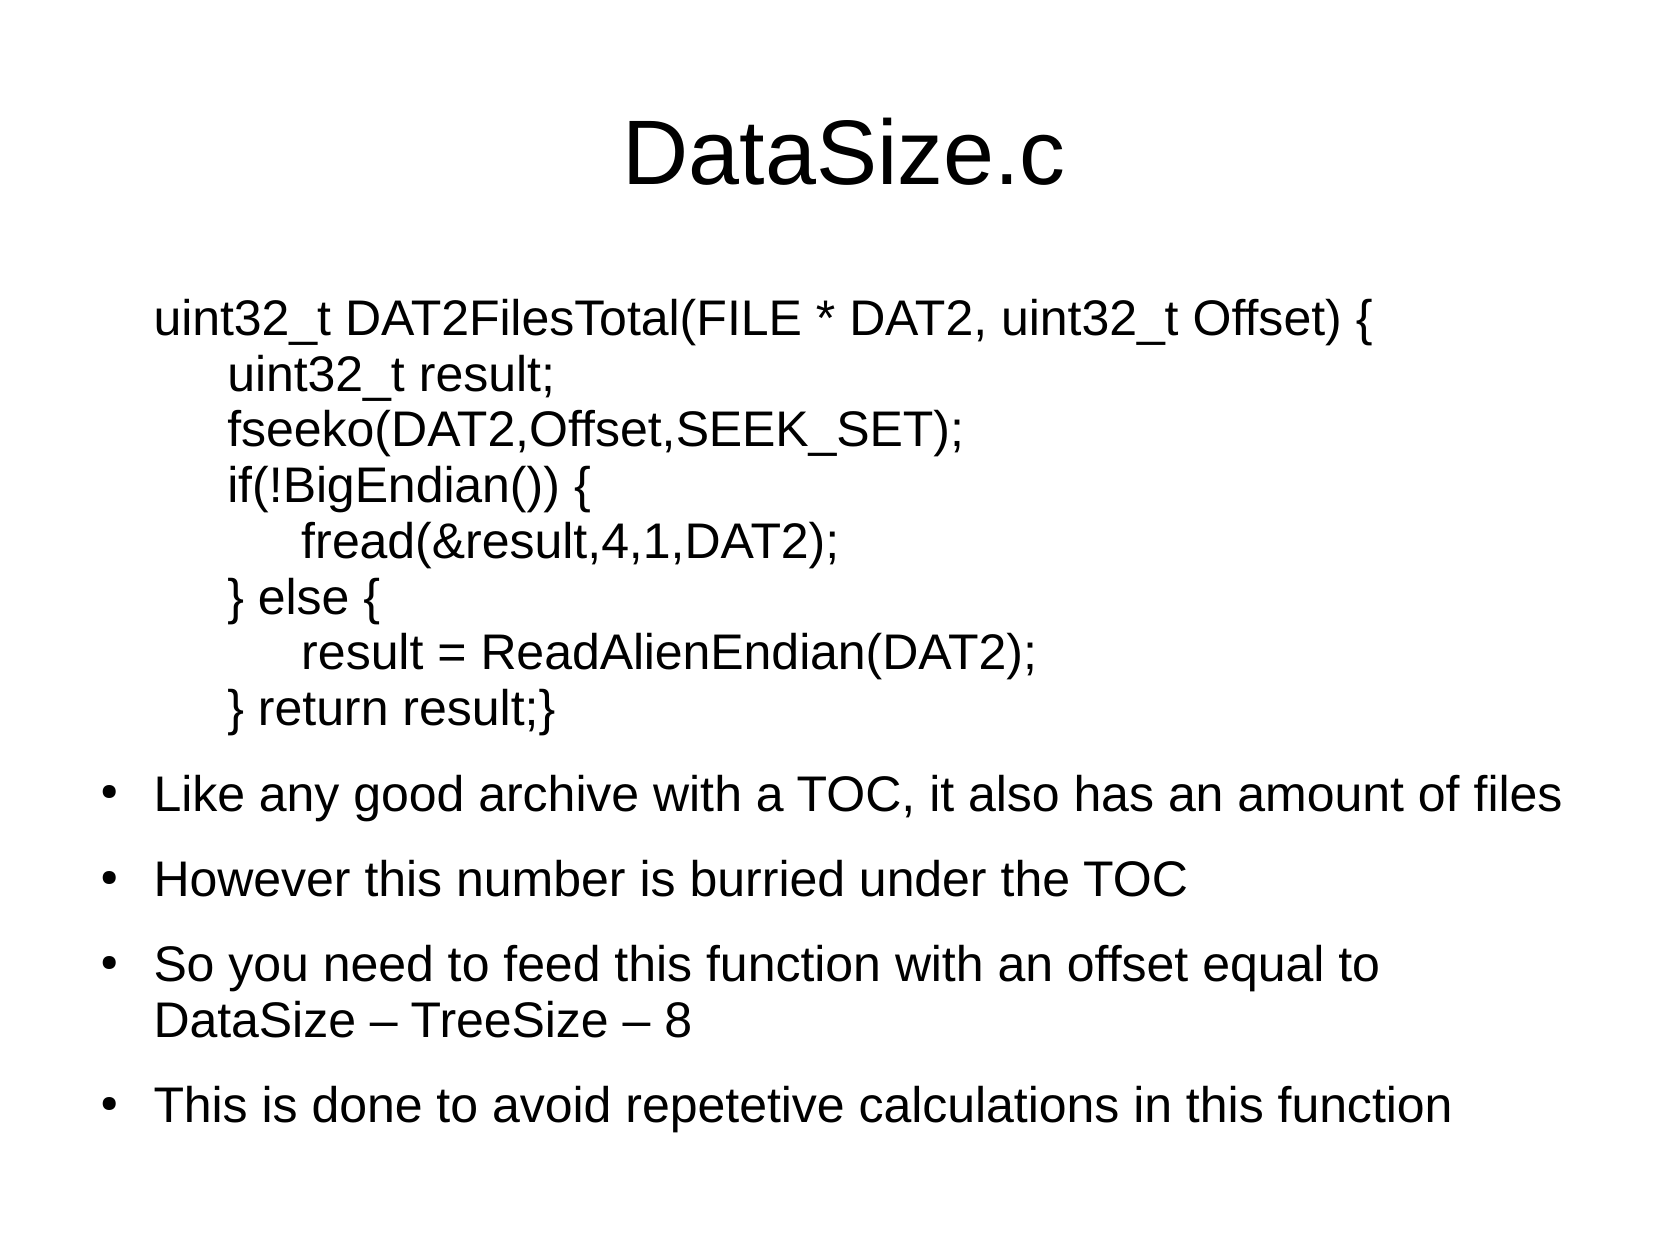

# DataSize.c
uint32_t DAT2FilesTotal(FILE * DAT2, uint32_t Offset) {
	uint32_t result;
	fseeko(DAT2,Offset,SEEK_SET);
	if(!BigEndian()) {
		fread(&result,4,1,DAT2);
	} else {
		result = ReadAlienEndian(DAT2);
	} return result;}
Like any good archive with a TOC, it also has an amount of files
However this number is burried under the TOC
So you need to feed this function with an offset equal to
DataSize – TreeSize – 8
This is done to avoid repetetive calculations in this function